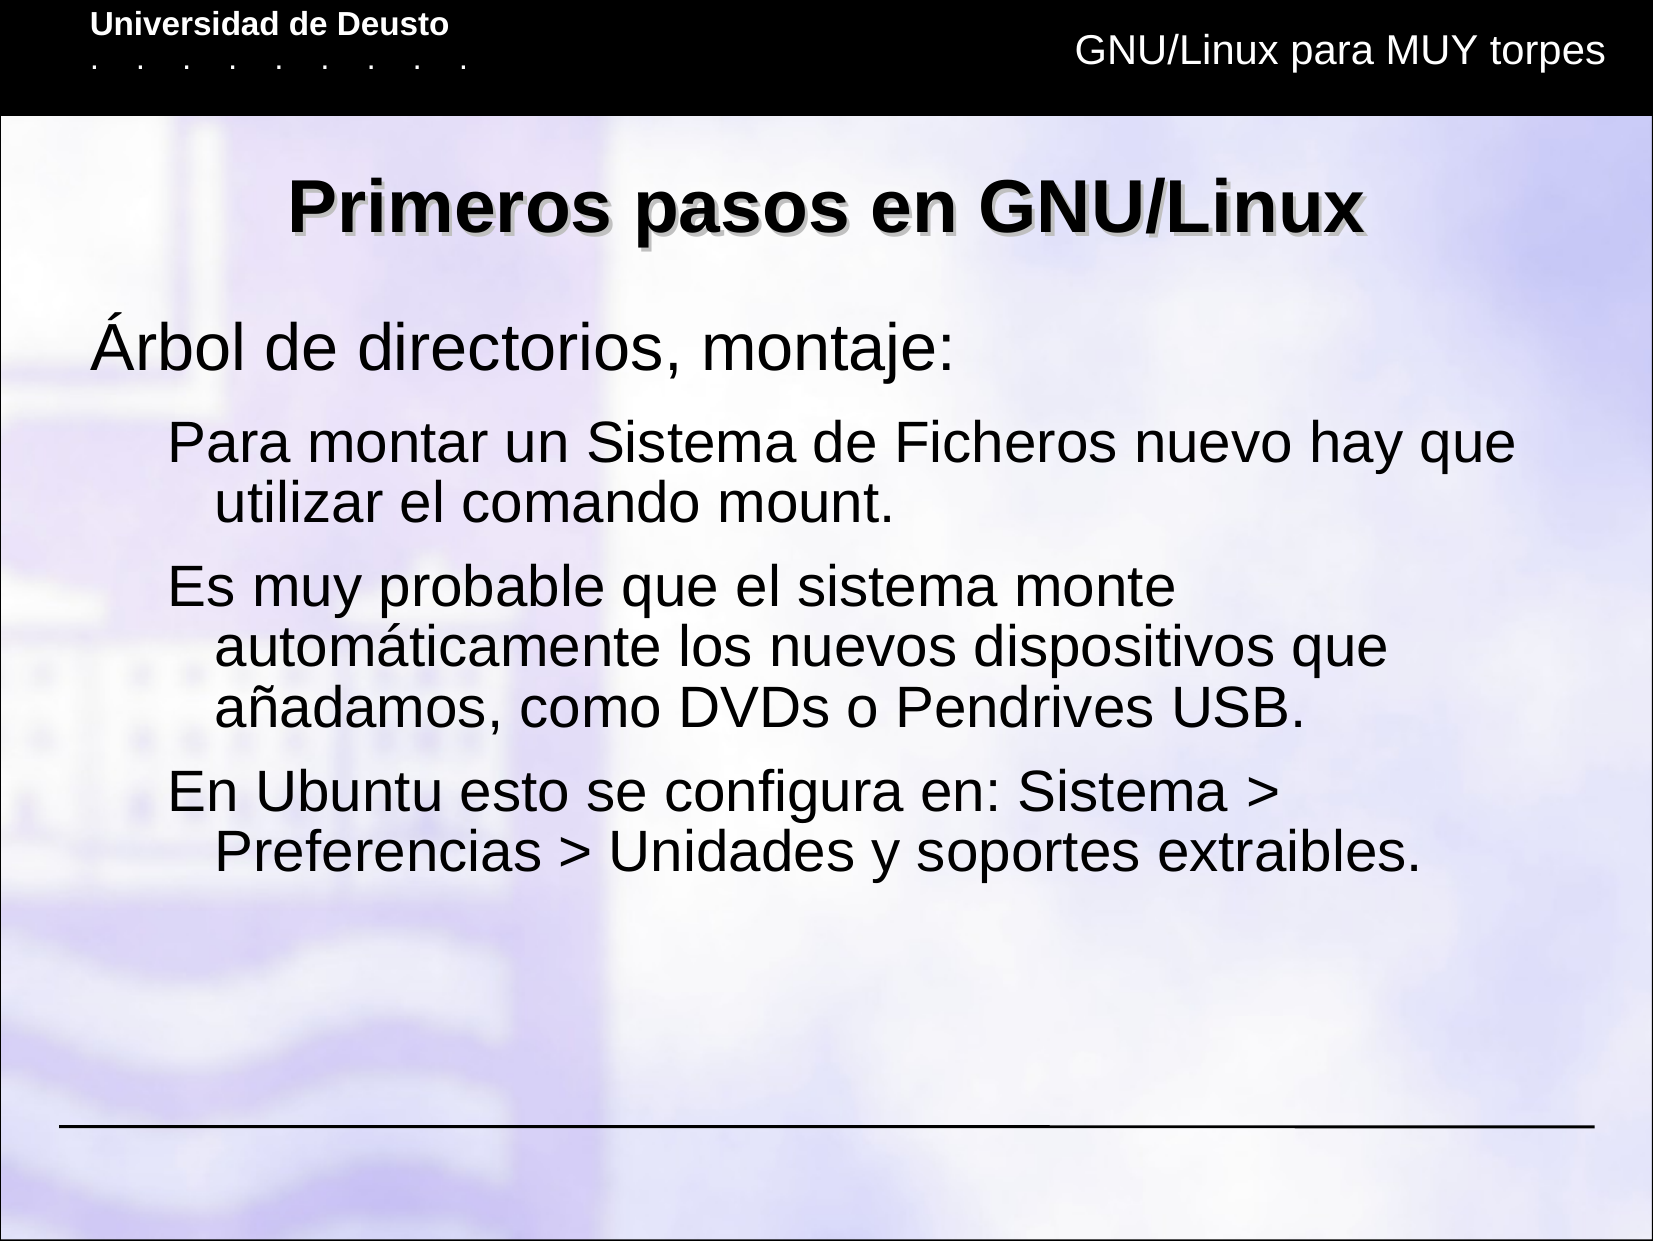

# Primeros pasos en GNU/Linux
Árbol de directorios, montaje:
Para montar un Sistema de Ficheros nuevo hay que utilizar el comando mount.
Es muy probable que el sistema monte automáticamente los nuevos dispositivos que añadamos, como DVDs o Pendrives USB.
En Ubuntu esto se configura en: Sistema > Preferencias > Unidades y soportes extraibles.